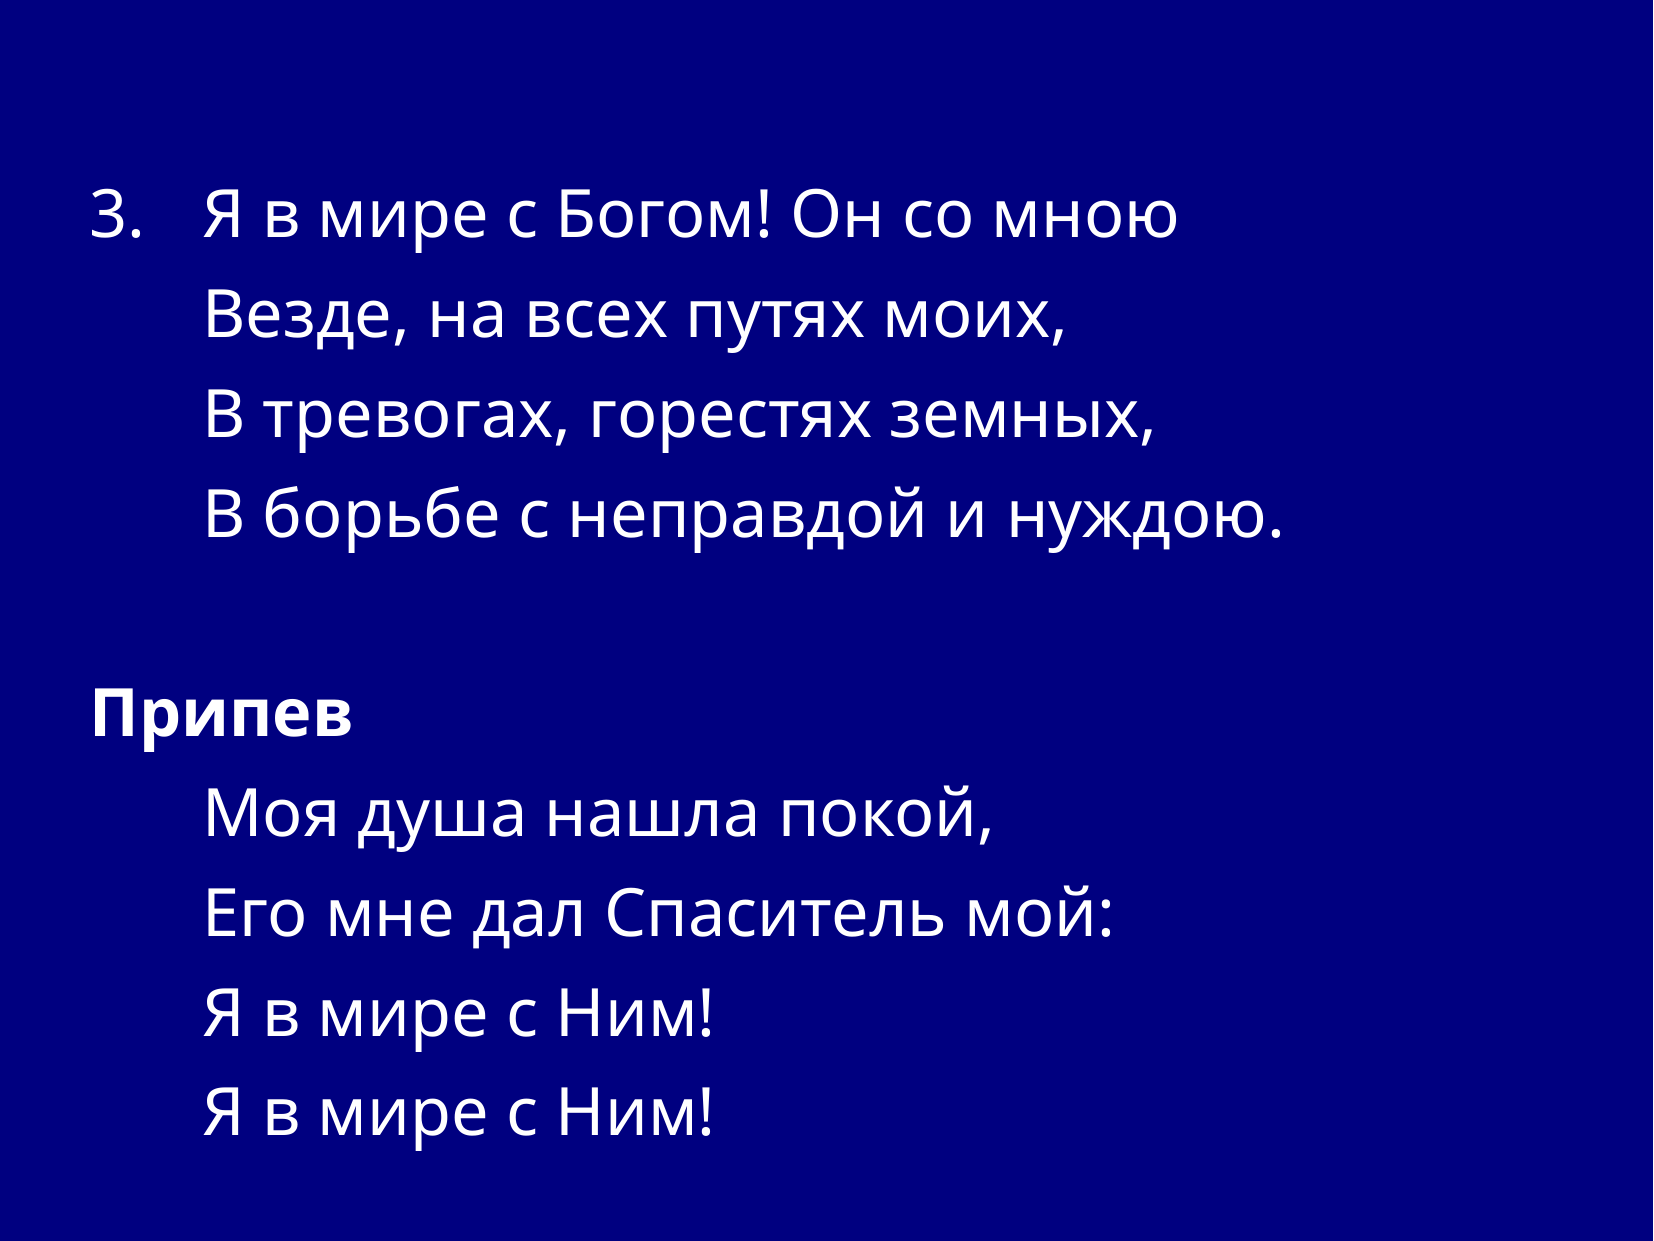

3.	Я в мире с Богом! Он со мною
	Везде, на всех путях моих,
	В тревогах, горестях земных,
	В борьбе с неправдой и нуждою.
Припев
	Моя душа нашла покой,
	Его мне дал Спаситель мой:
	Я в мире с Ним!
	Я в мире с Ним!